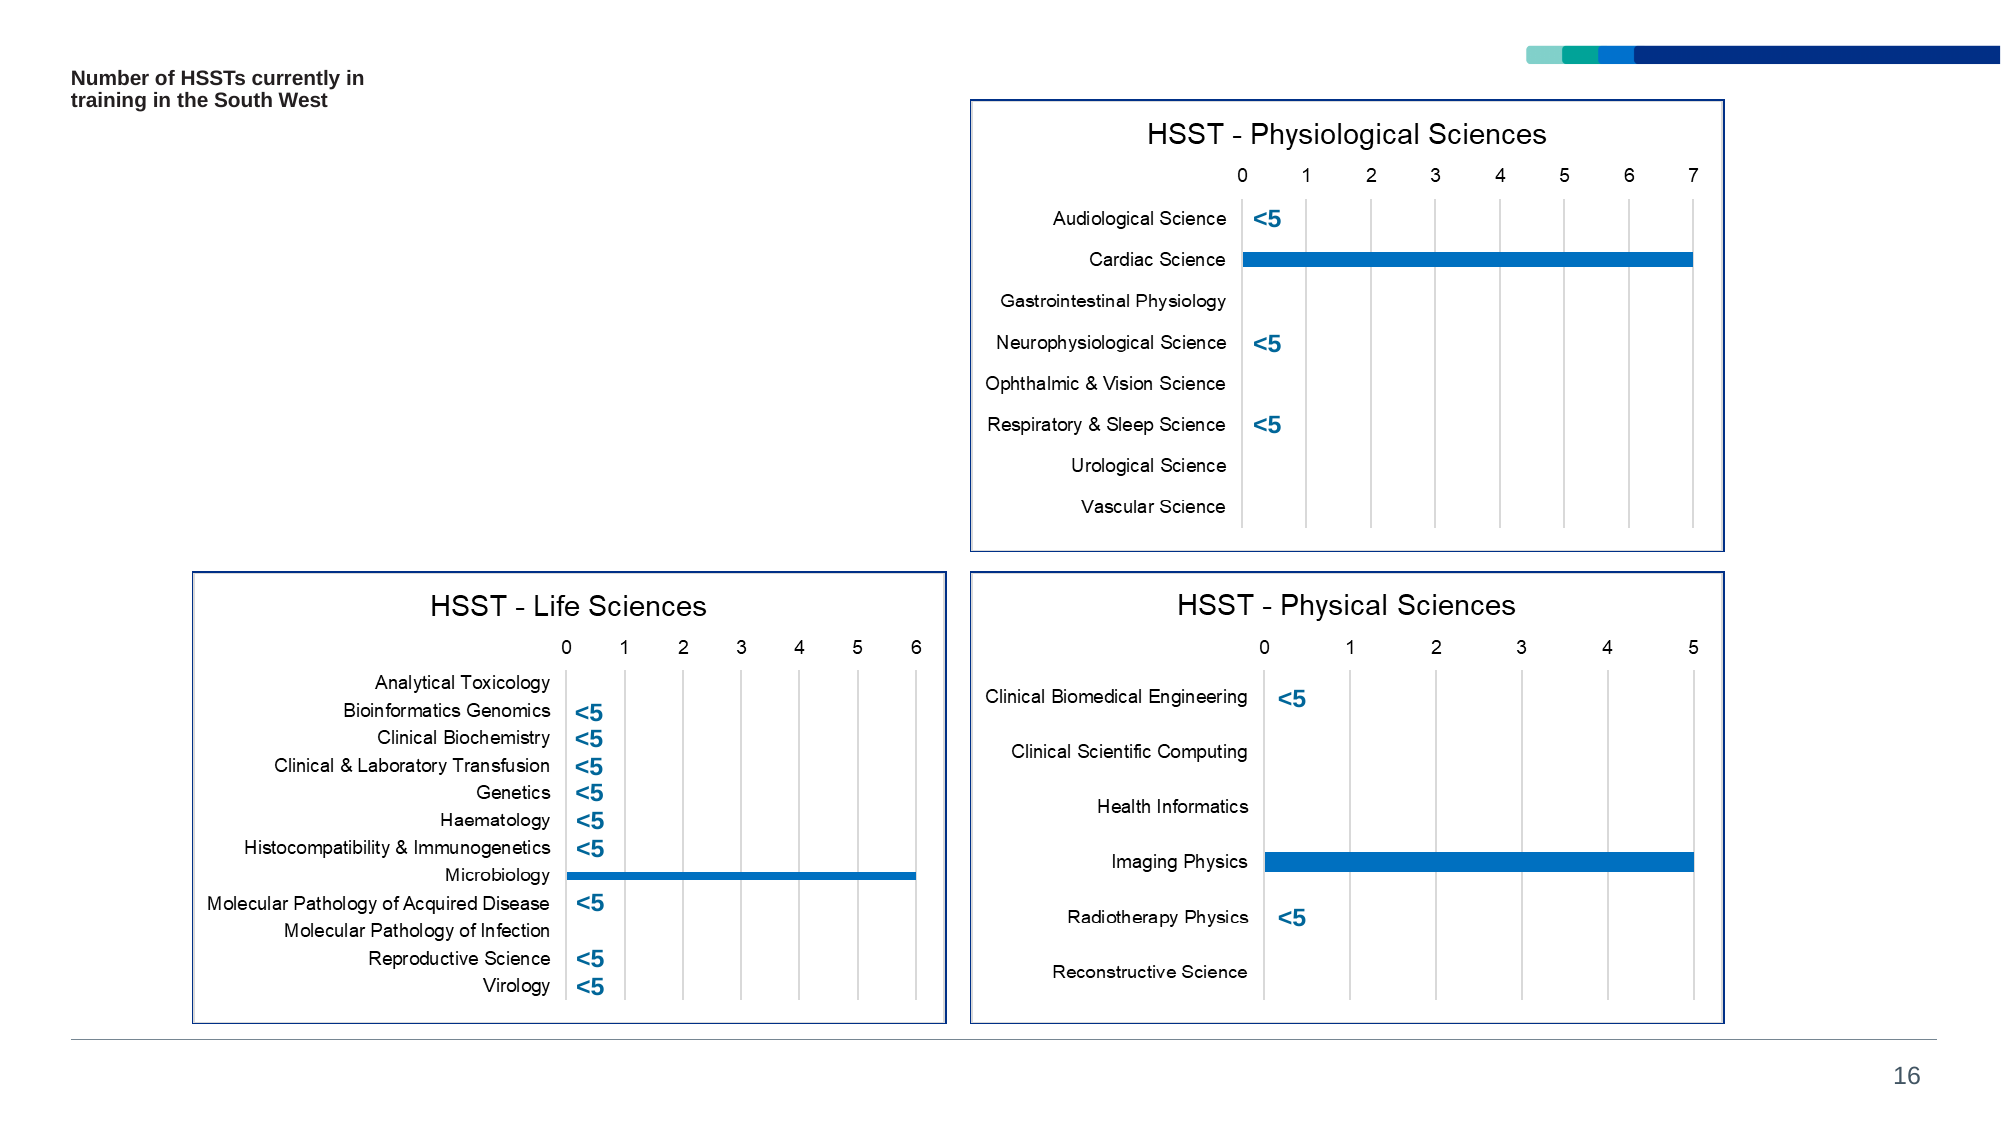

# Number of HSSTs currently in training in the South West
<5
<5
<5
<5
<5
<5
<5
<5
<5
<5
<5
<5
<5
<5